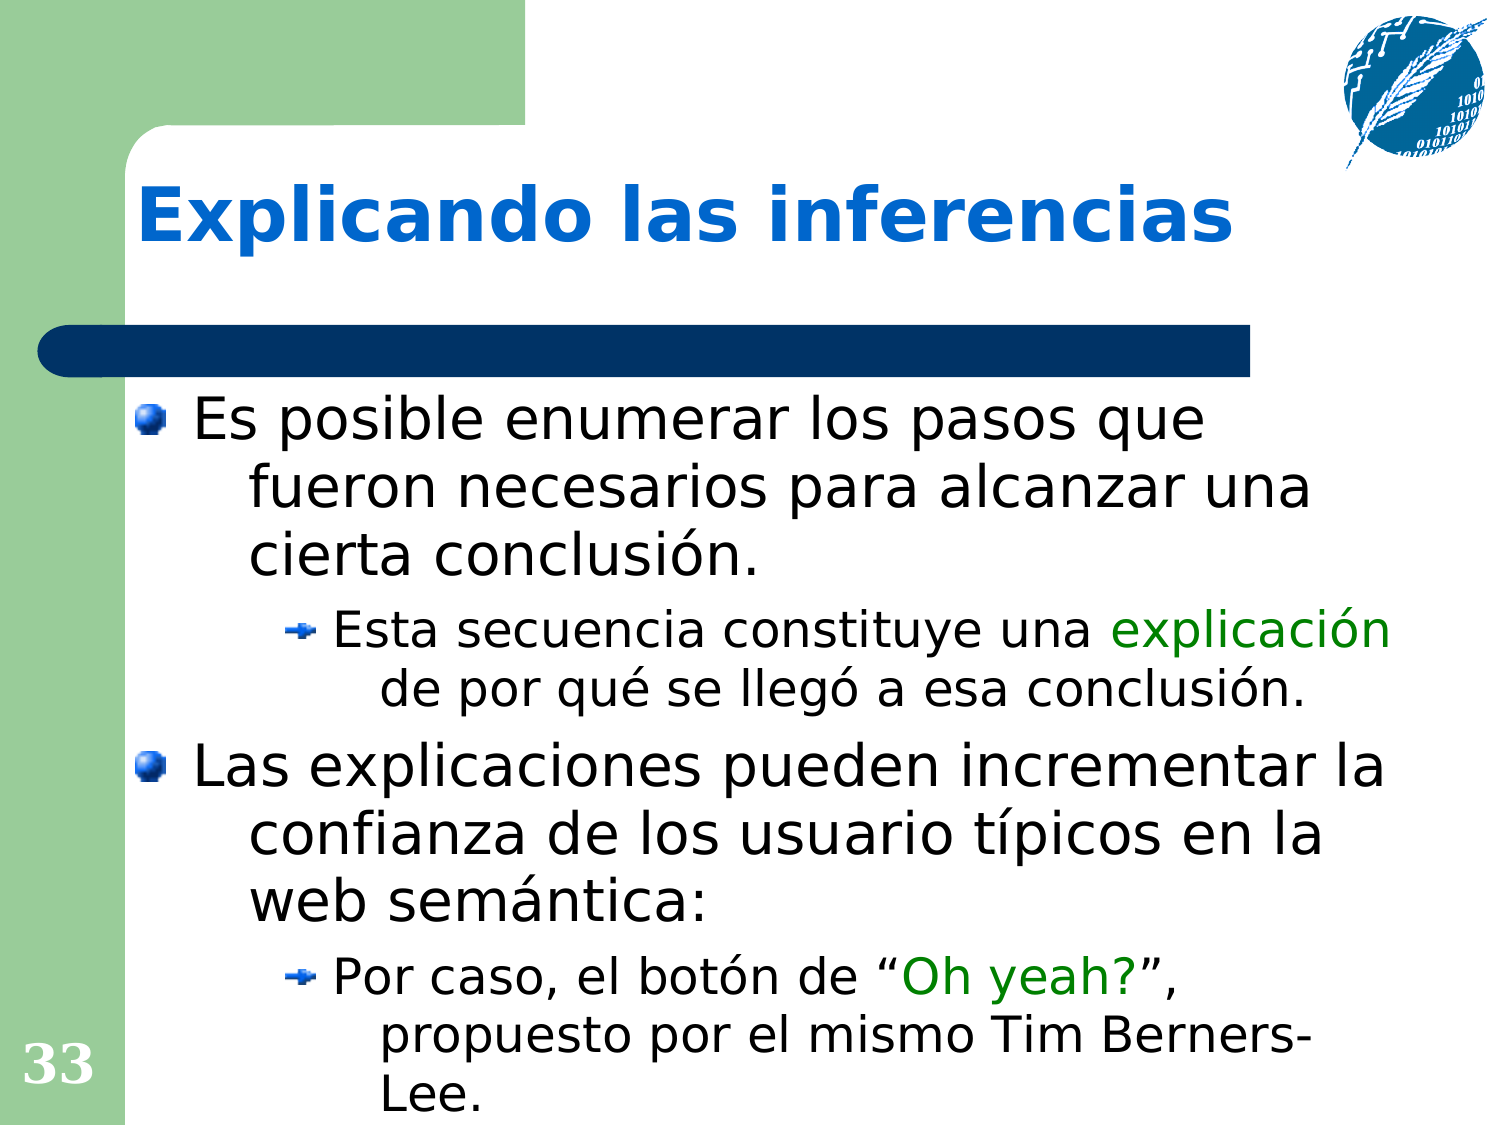

# Explicando las inferencias
Es posible enumerar los pasos que fueron necesarios para alcanzar una cierta conclusión.
Esta secuencia constituye una explicación de por qué se llegó a esa conclusión.
Las explicaciones pueden incrementar la confianza de los usuario típicos en la web semántica:
Por caso, el botón de “Oh yeah?”, propuesto por el mismo Tim Berners-Lee.
33